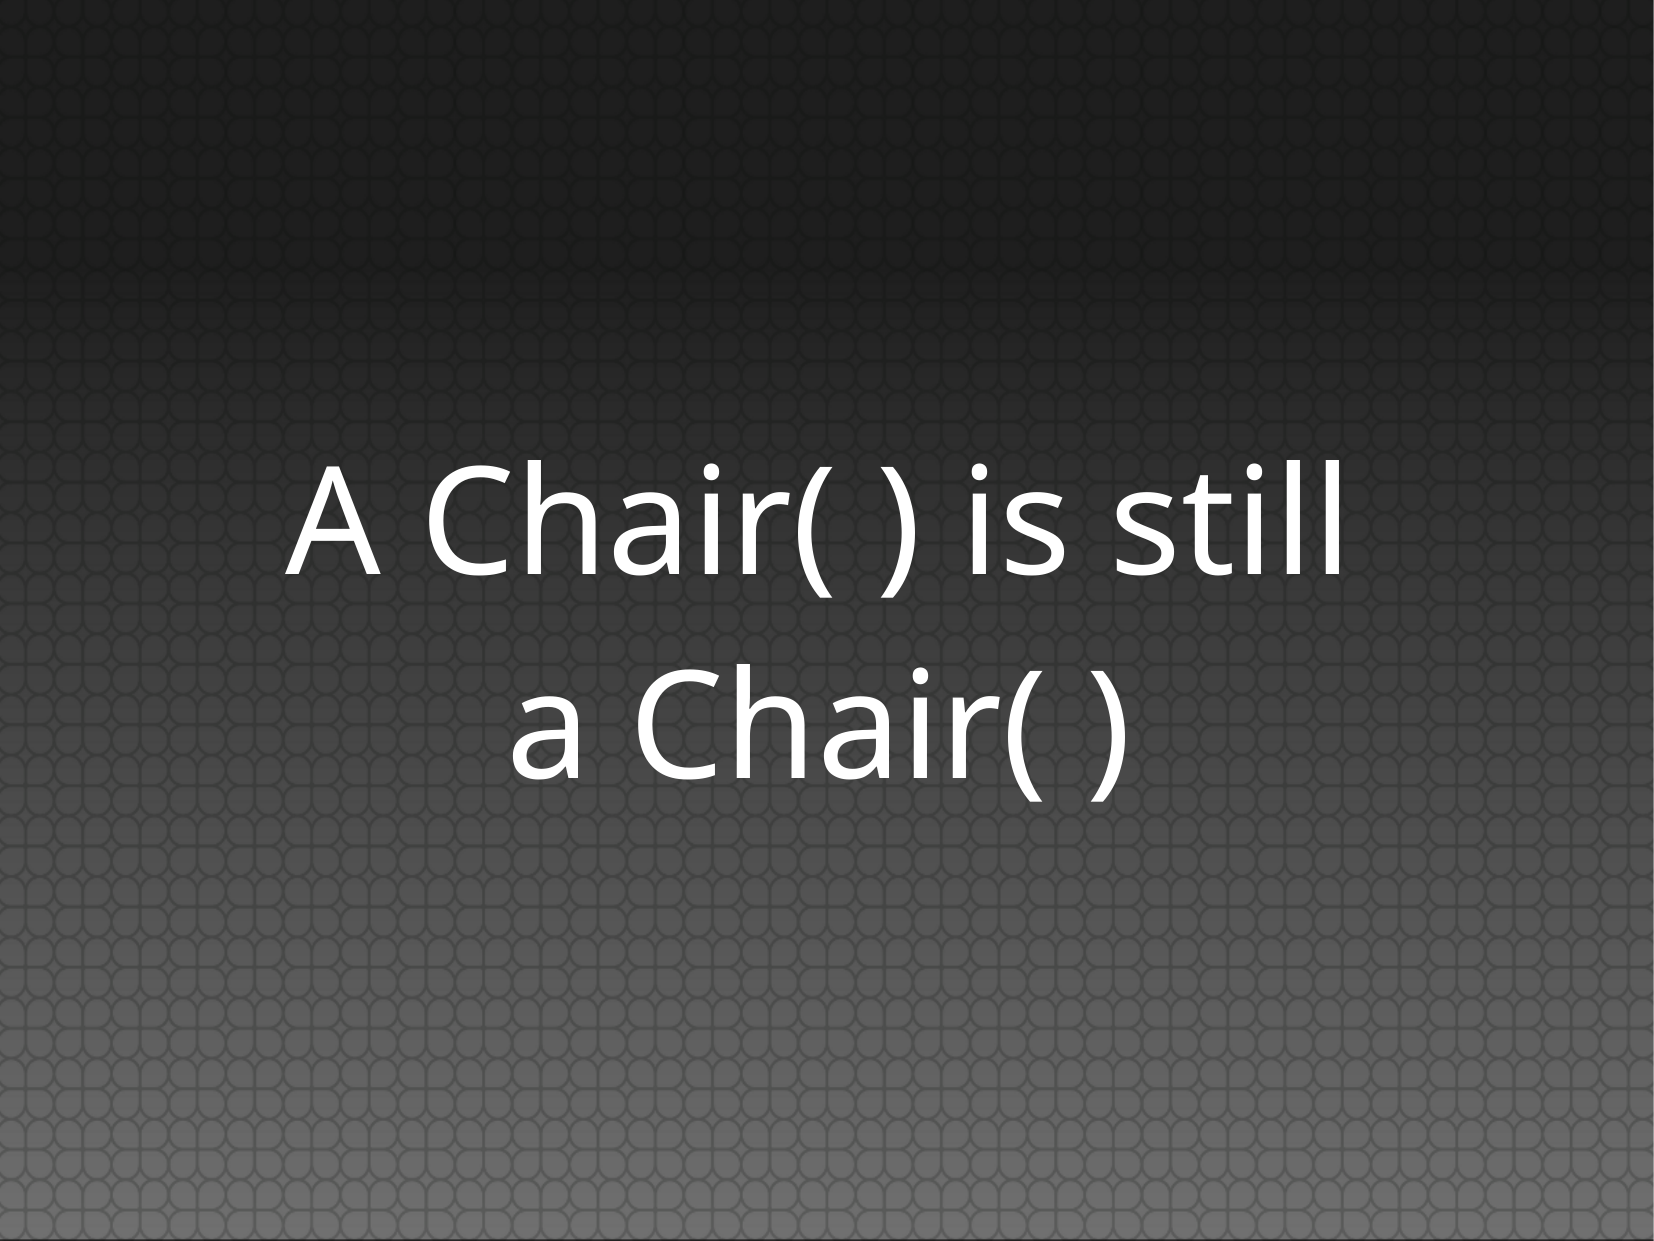

# A Chair( ) is still a Chair( )